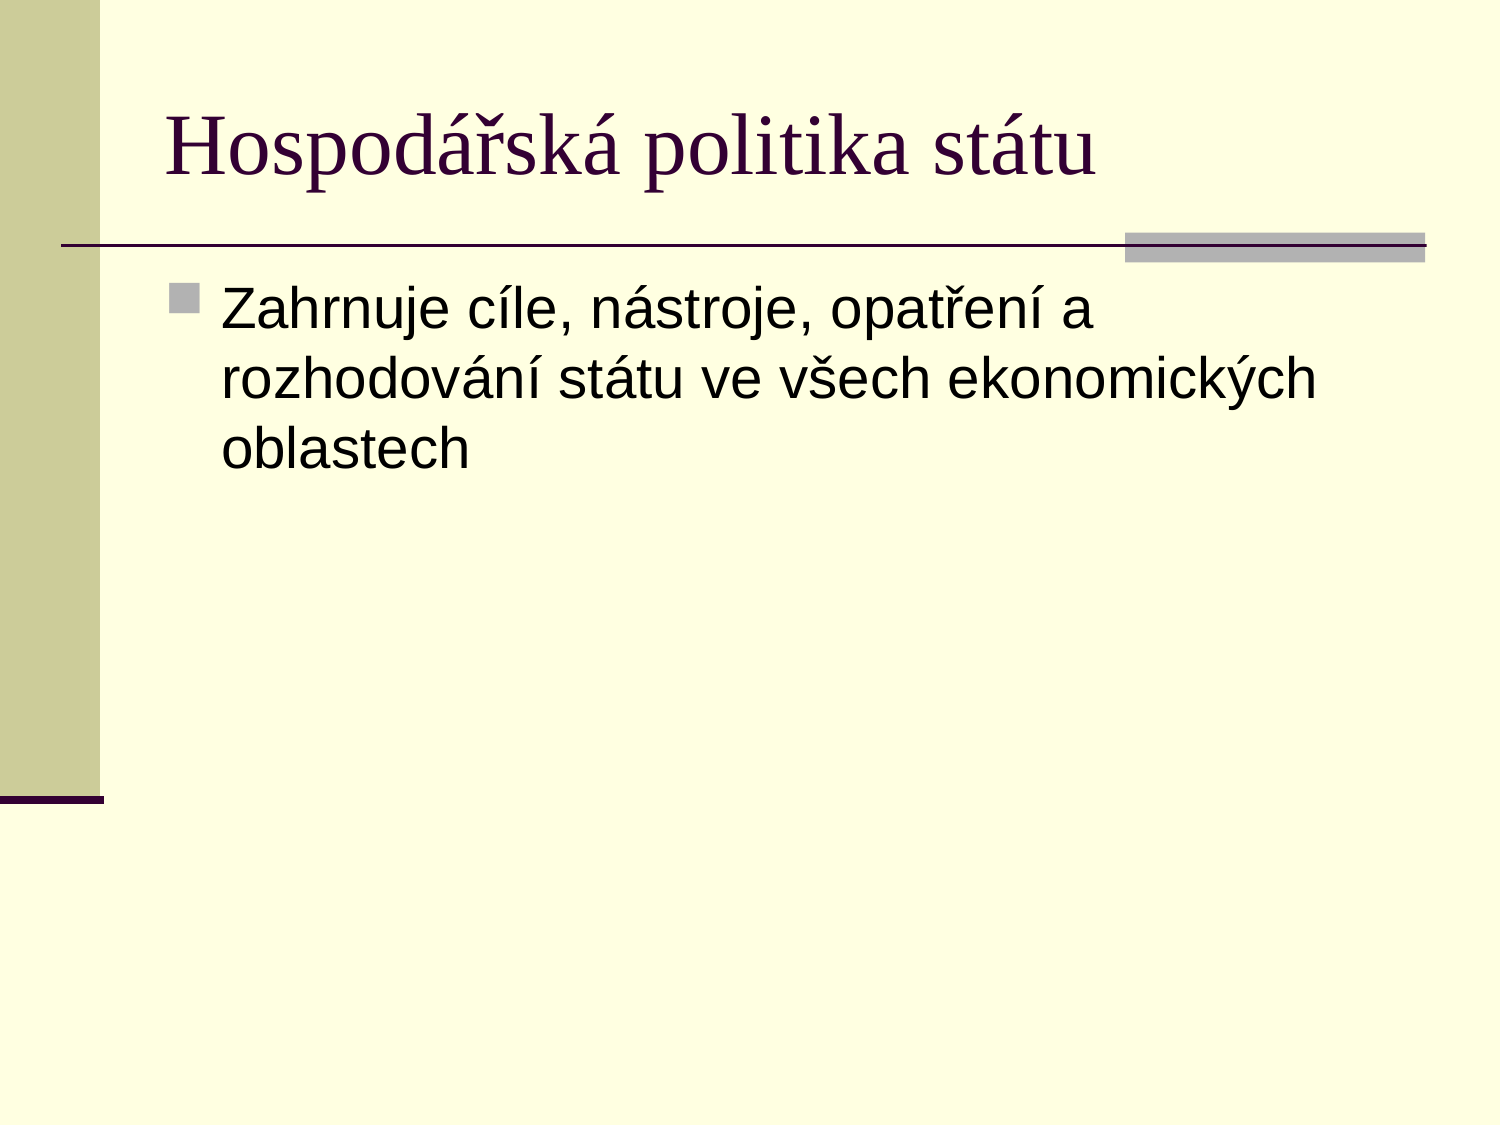

# Hospodářská politika státu
Zahrnuje cíle, nástroje, opatření a rozhodování státu ve všech ekonomických oblastech